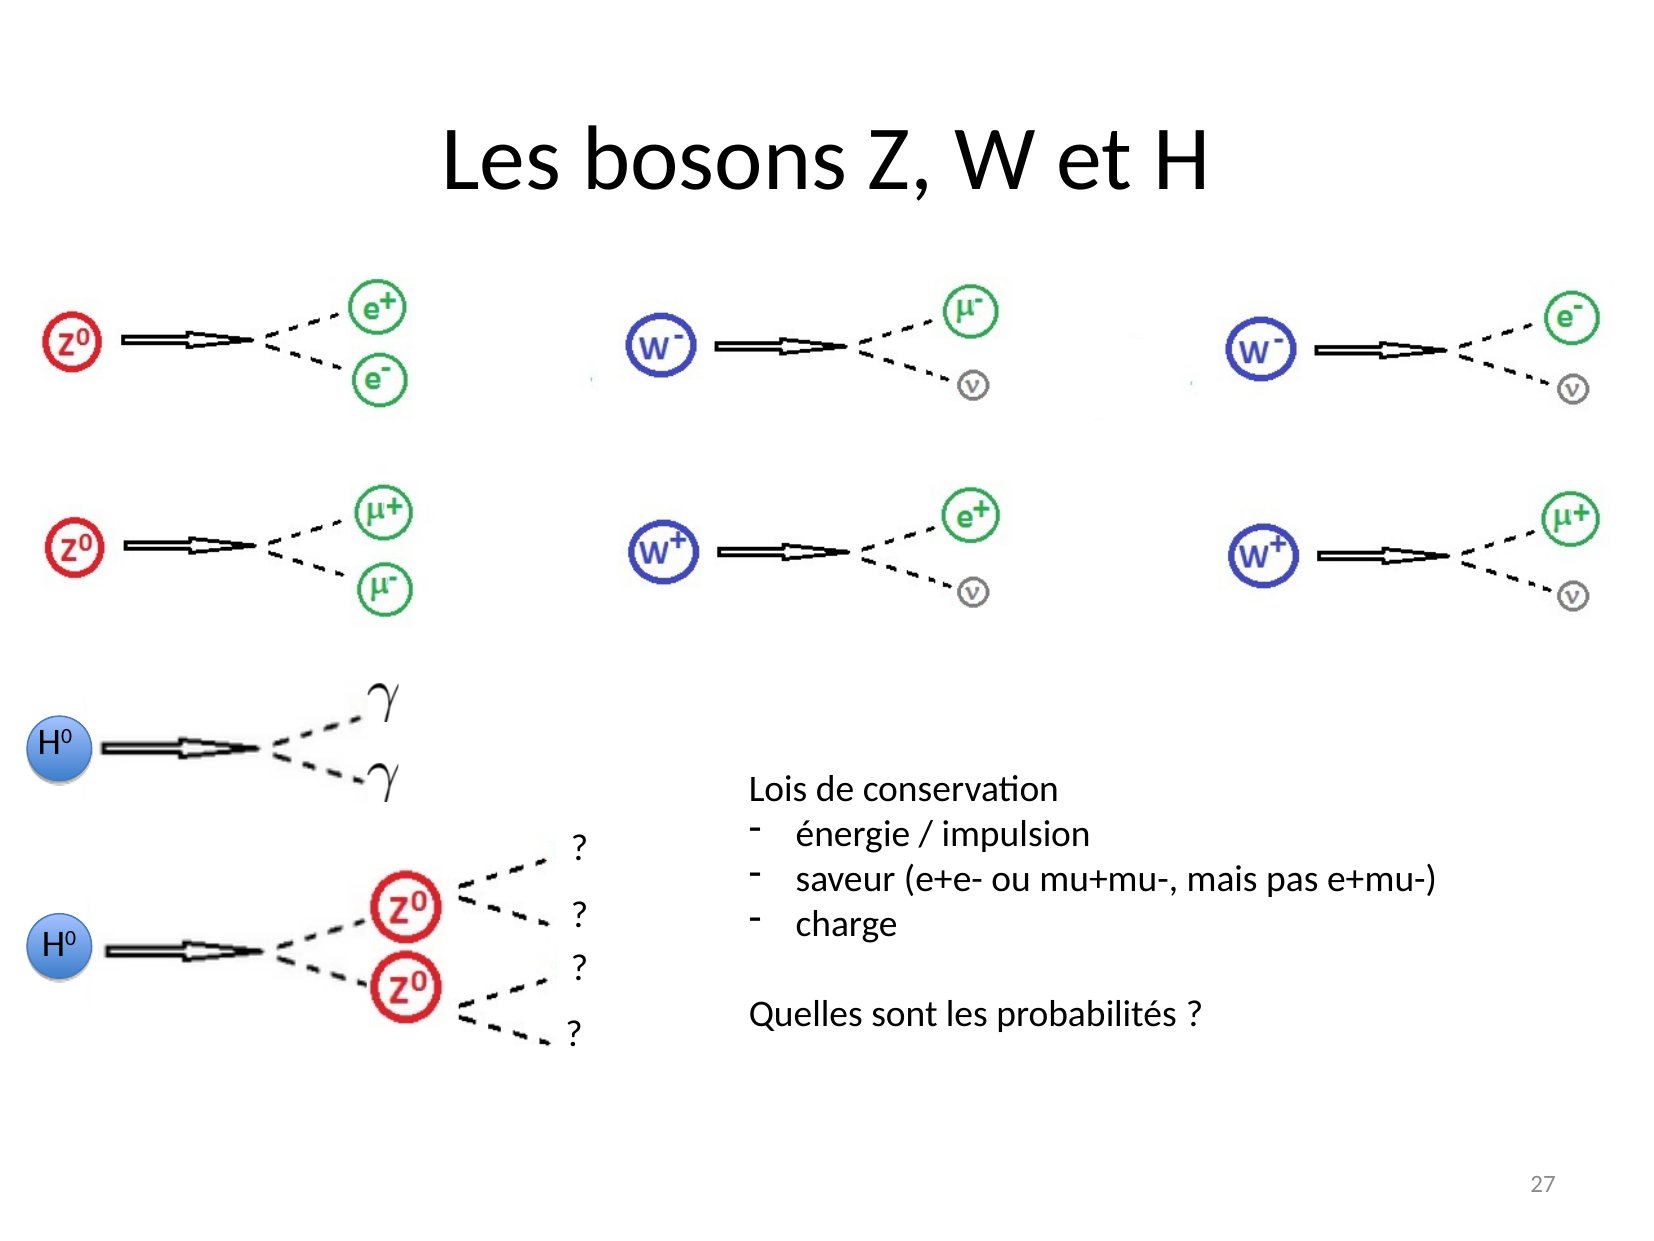

# Les bosons Z, W et H
H0
Lois de conservation
énergie / impulsion
saveur (e+e- ou mu+mu-, mais pas e+mu-)
charge
Quelles sont les probabilités ?
?
?
H0
?
?